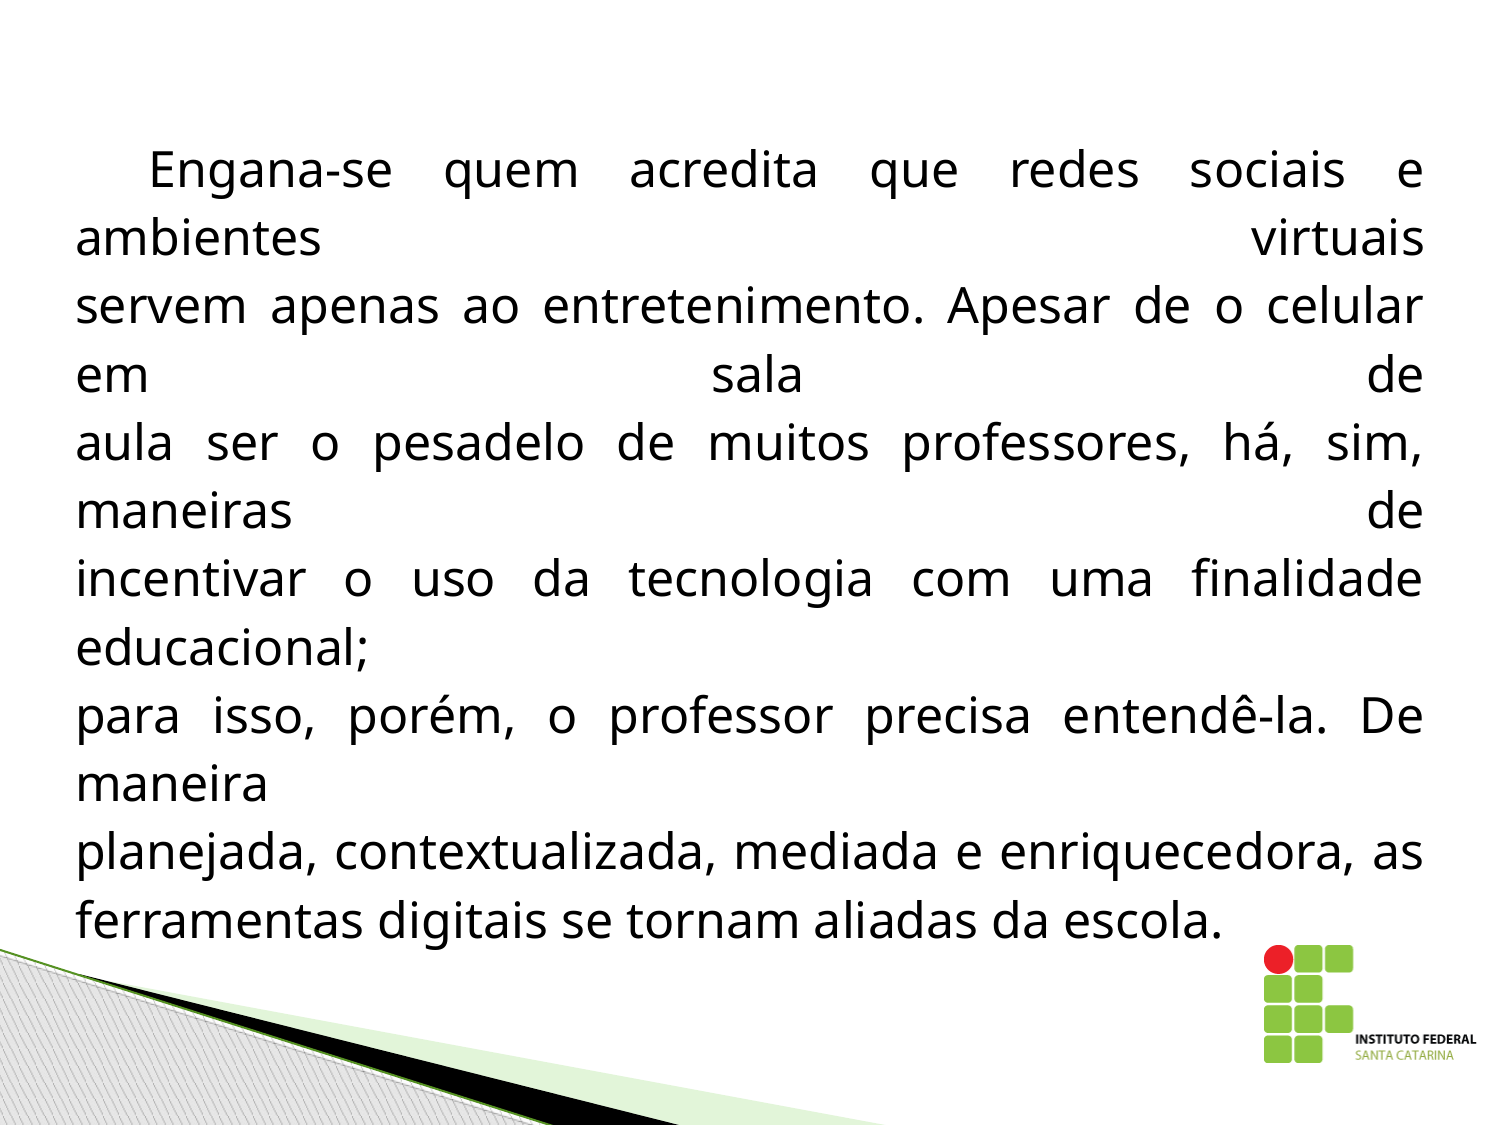

# Engana-se quem acredita que redes sociais e ambientes virtuais servem apenas ao entretenimento. Apesar de o celular em sala de aula ser o pesadelo de muitos professores, há, sim, maneiras de incentivar o uso da tecnologia com uma finalidade educacional; para isso, porém, o professor precisa entendê-la. De maneira planejada, contextualizada, mediada e enriquecedora, as ferramentas digitais se tornam aliadas da escola.